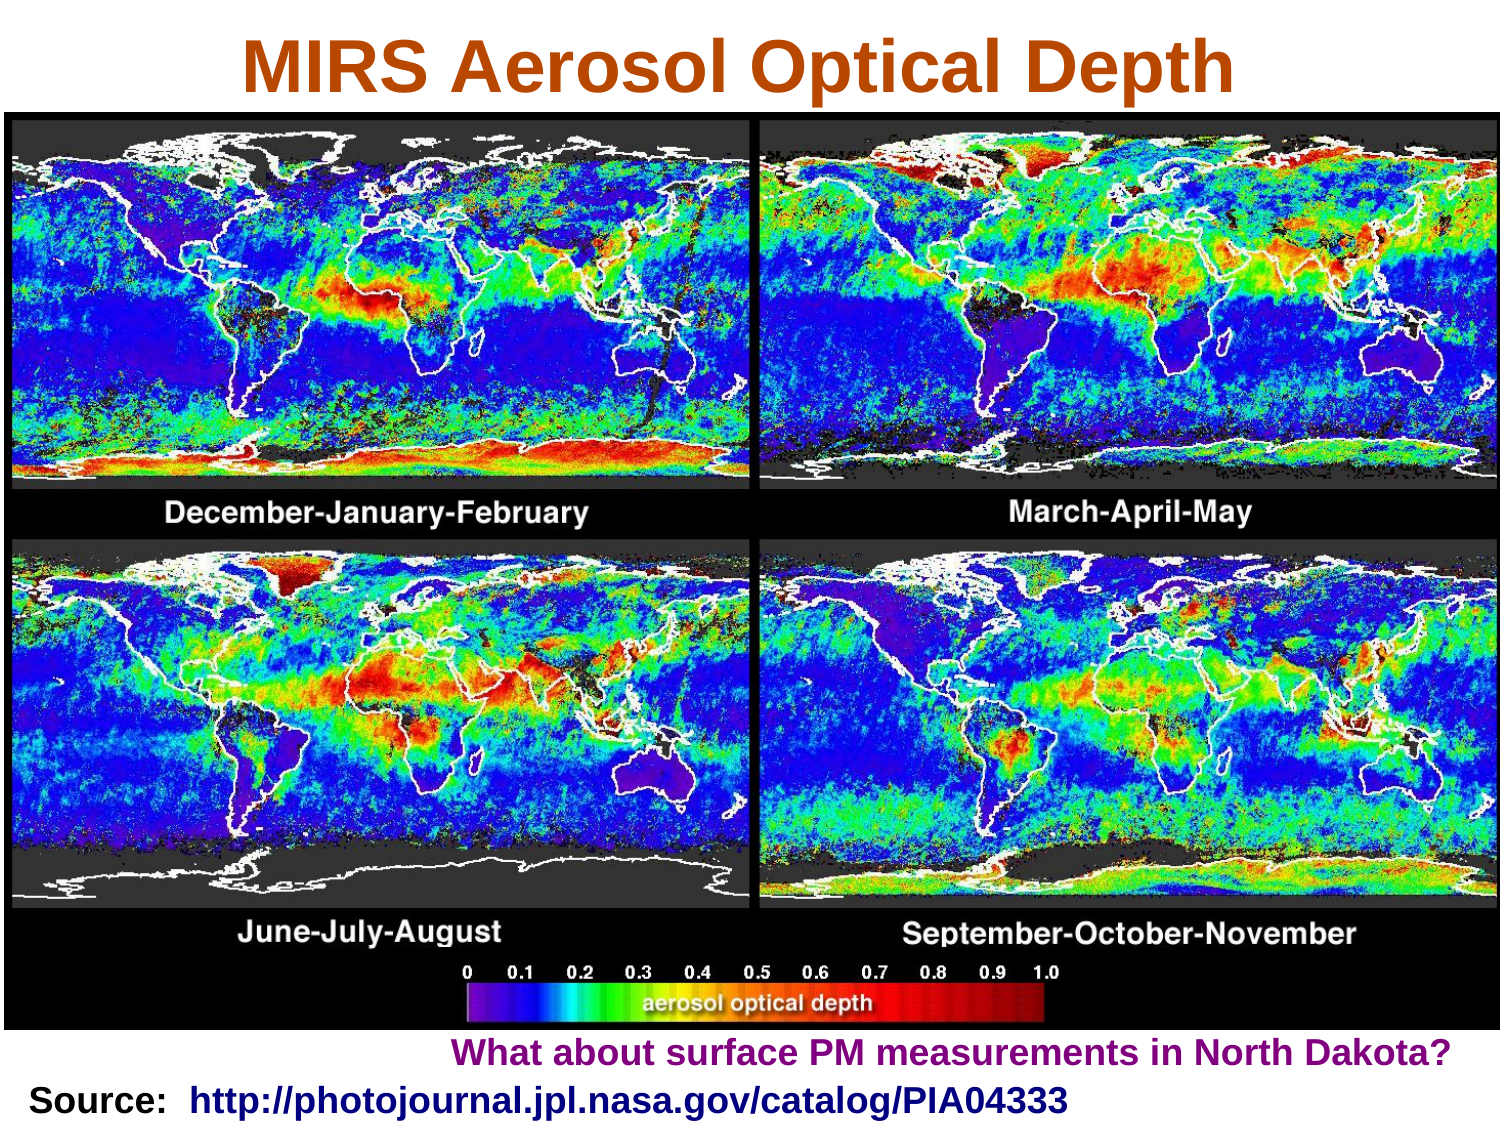

MIRS Aerosol Optical Depth
What about surface PM measurements in North Dakota?
Source: http://photojournal.jpl.nasa.gov/catalog/PIA04333